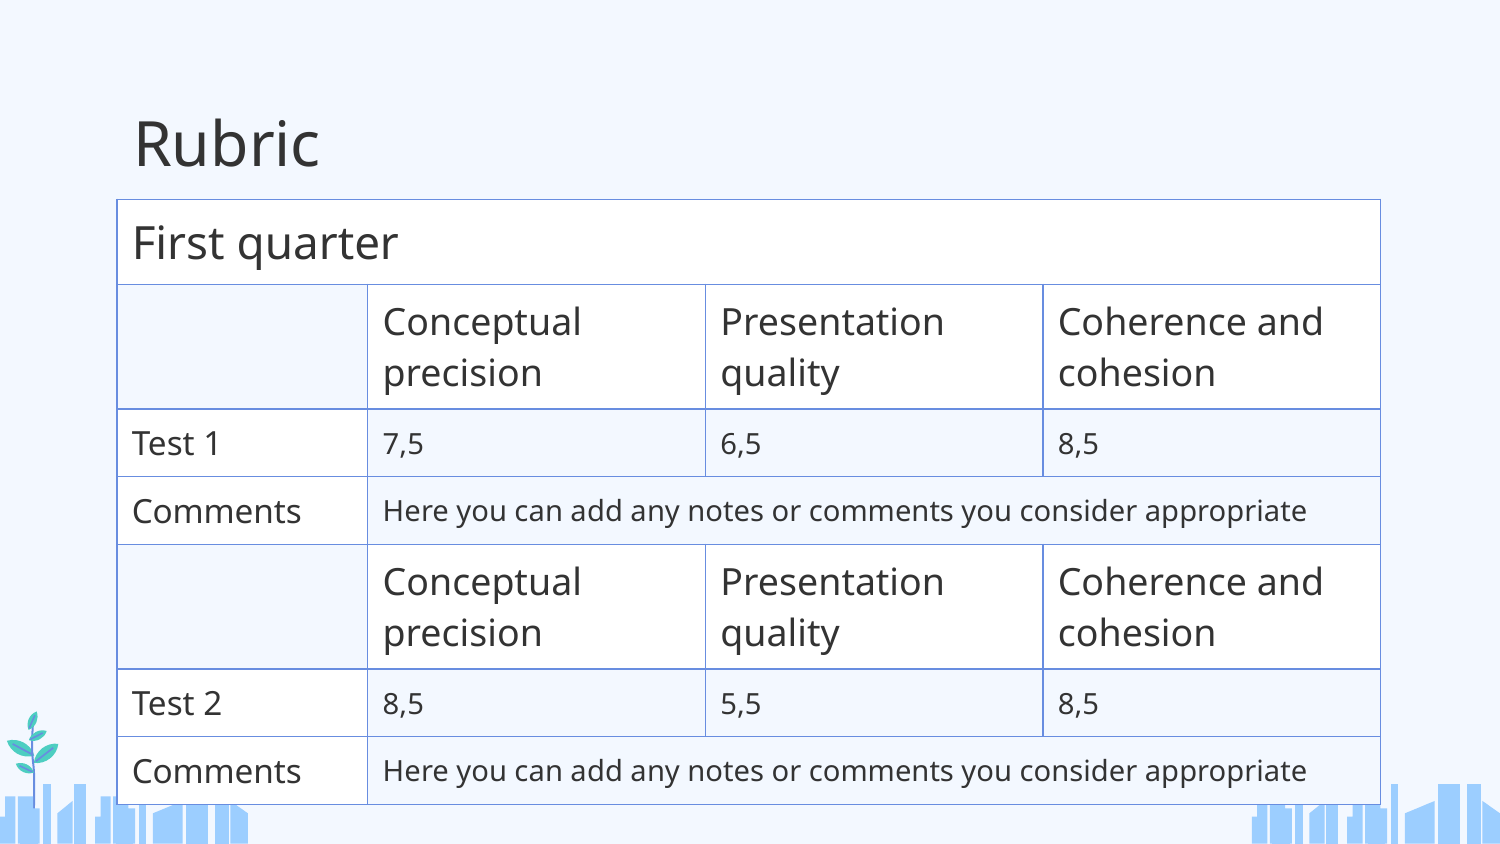

# Rubric
| First quarter | | | |
| --- | --- | --- | --- |
| | Conceptual precision | Presentation quality | Coherence and cohesion |
| Test 1 | 7,5 | 6,5 | 8,5 |
| Comments | Here you can add any notes or comments you consider appropriate | | |
| | Conceptual precision | Presentation quality | Coherence and cohesion |
| Test 2 | 8,5 | 5,5 | 8,5 |
| Comments | Here you can add any notes or comments you consider appropriate | | |